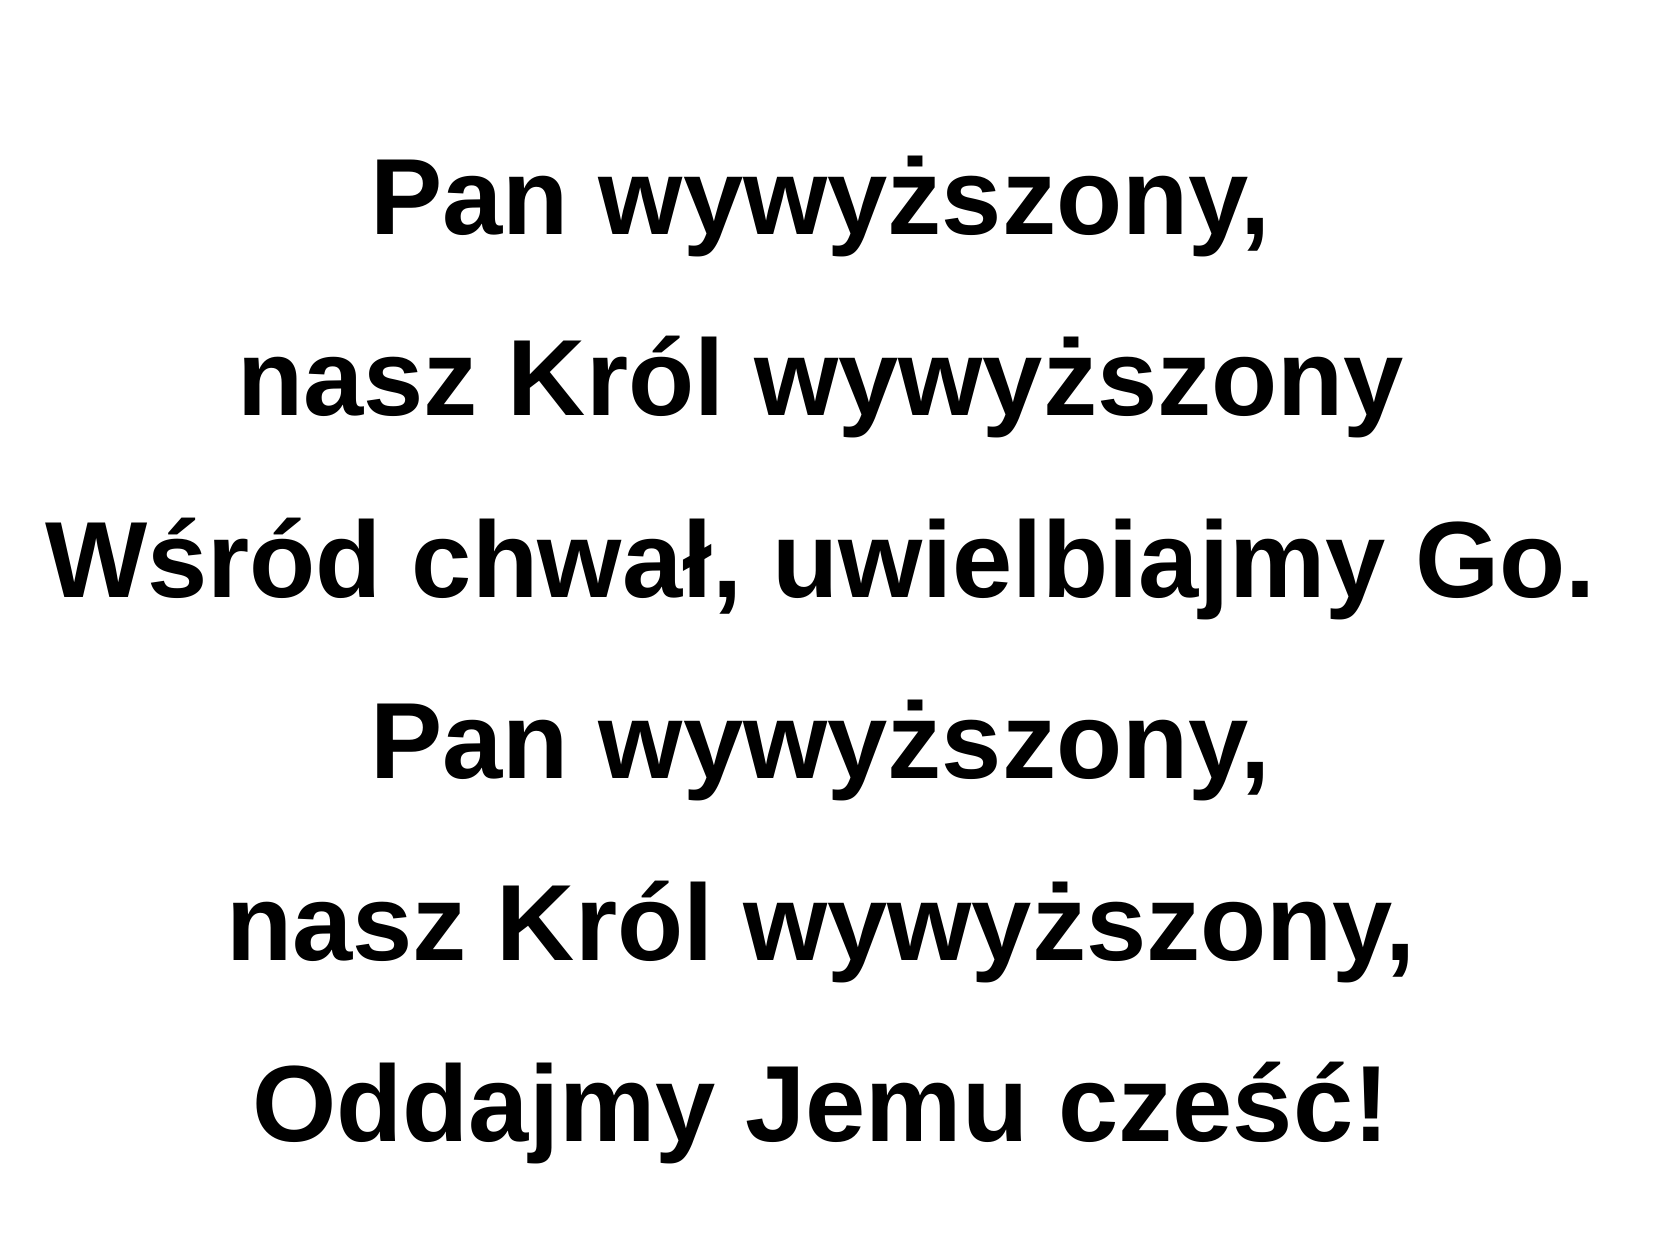

# Pan wywyższony,
nasz Król wywyższony
Wśród chwał, uwielbiajmy Go.
Pan wywyższony,
nasz Król wywyższony,
Oddajmy Jemu cześć!